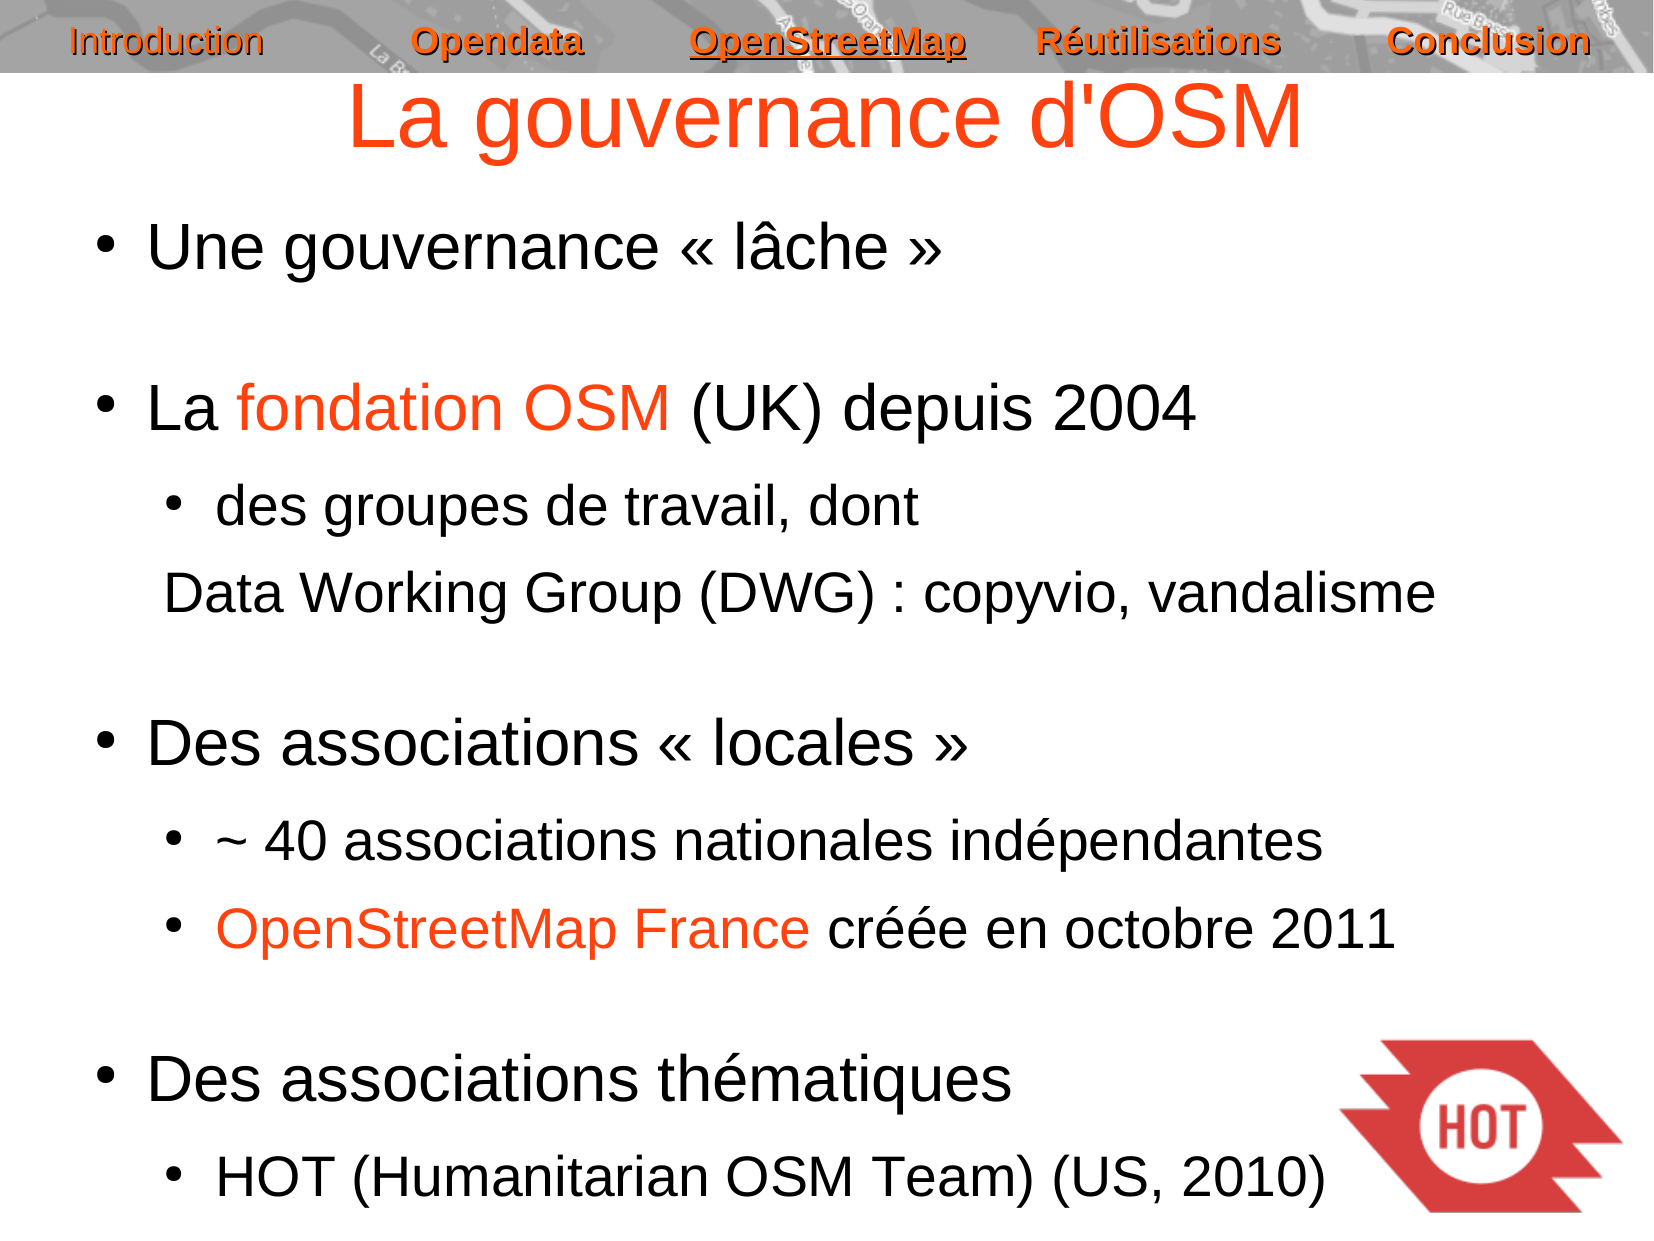

| Introduction | Opendata | OpenStreetMap | Réutilisations | Conclusion |
| --- | --- | --- | --- | --- |
# La gouvernance d'OSM
Une gouvernance « lâche »
La fondation OSM (UK) depuis 2004
des groupes de travail, dont
Data Working Group (DWG) : copyvio, vandalisme
Des associations « locales »
~ 40 associations nationales indépendantes
OpenStreetMap France créée en octobre 2011
Des associations thématiques
HOT (Humanitarian OSM Team) (US, 2010)